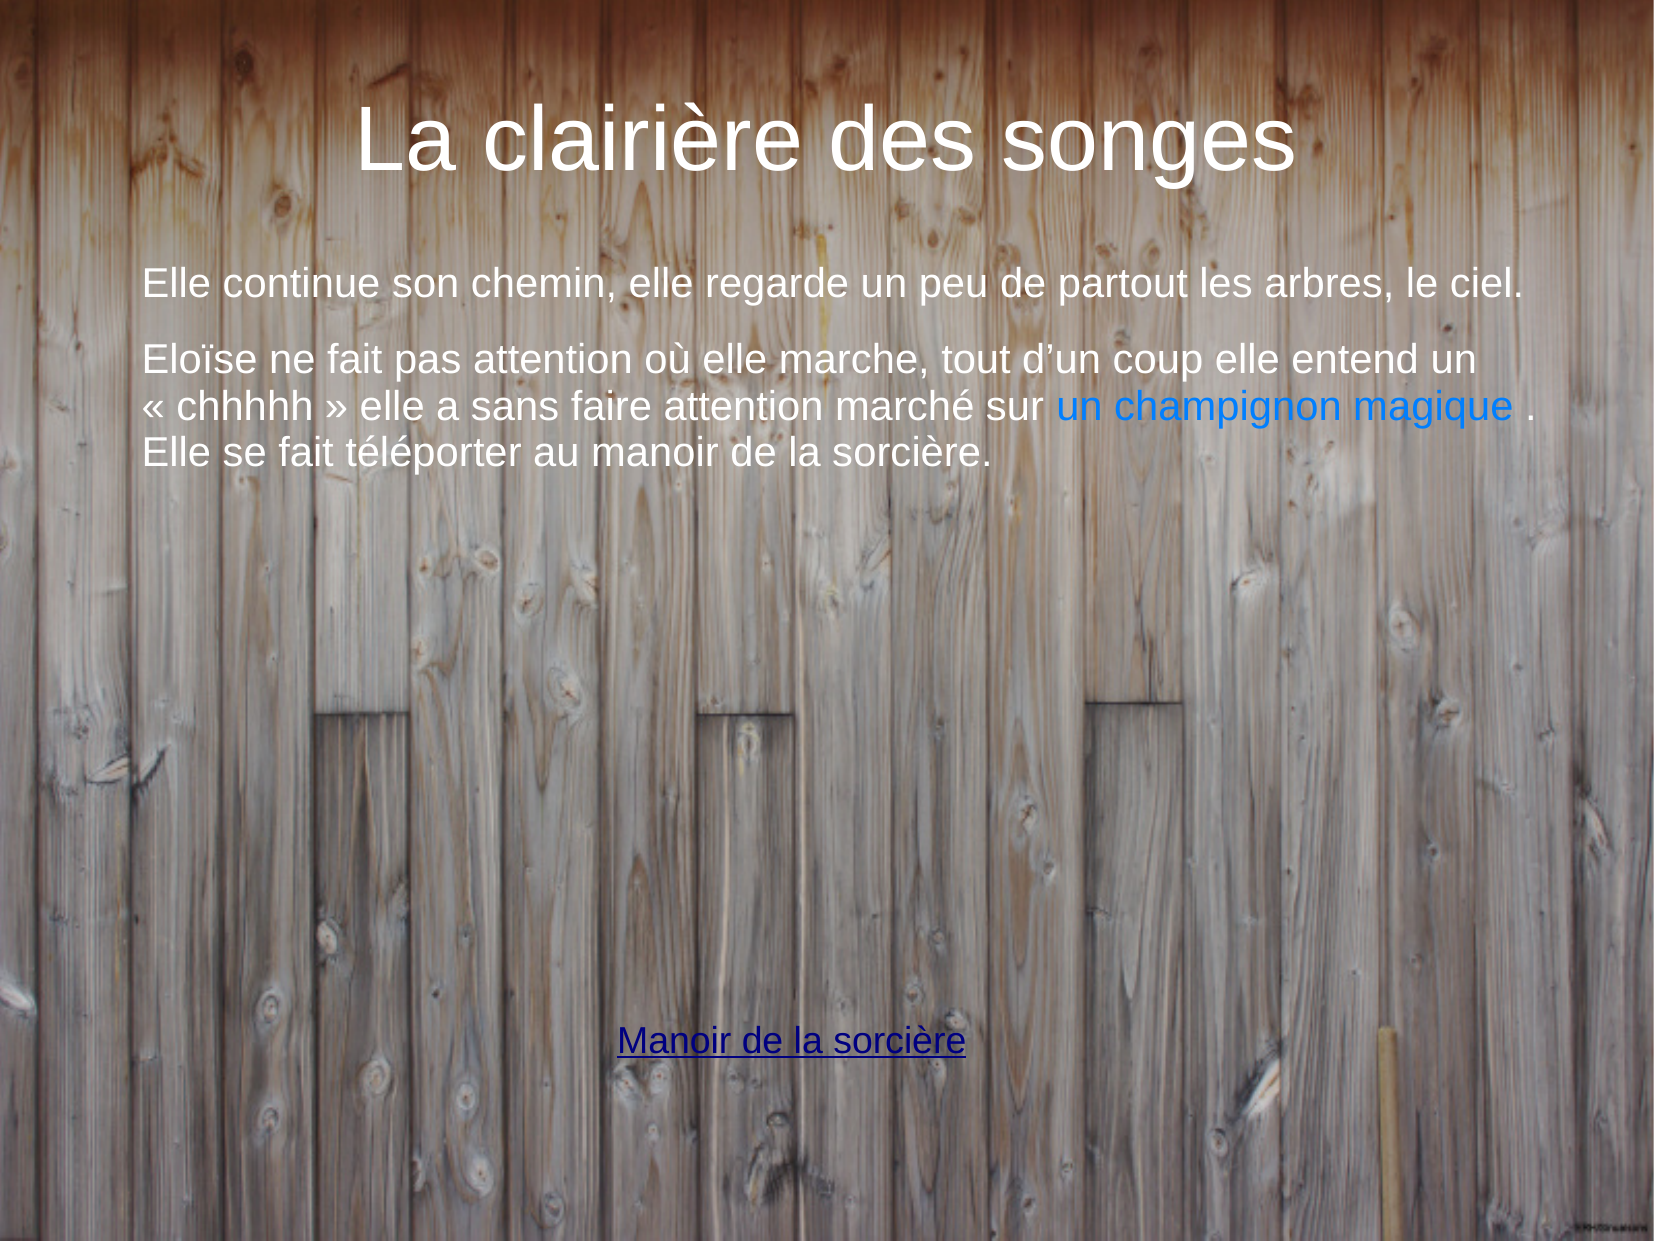

# La clairière des songes
Elle continue son chemin, elle regarde un peu de partout les arbres, le ciel.
Eloïse ne fait pas attention où elle marche, tout d’un coup elle entend un « chhhhh » elle a sans faire attention marché sur un champignon magique . Elle se fait téléporter au manoir de la sorcière.
Manoir de la sorcière